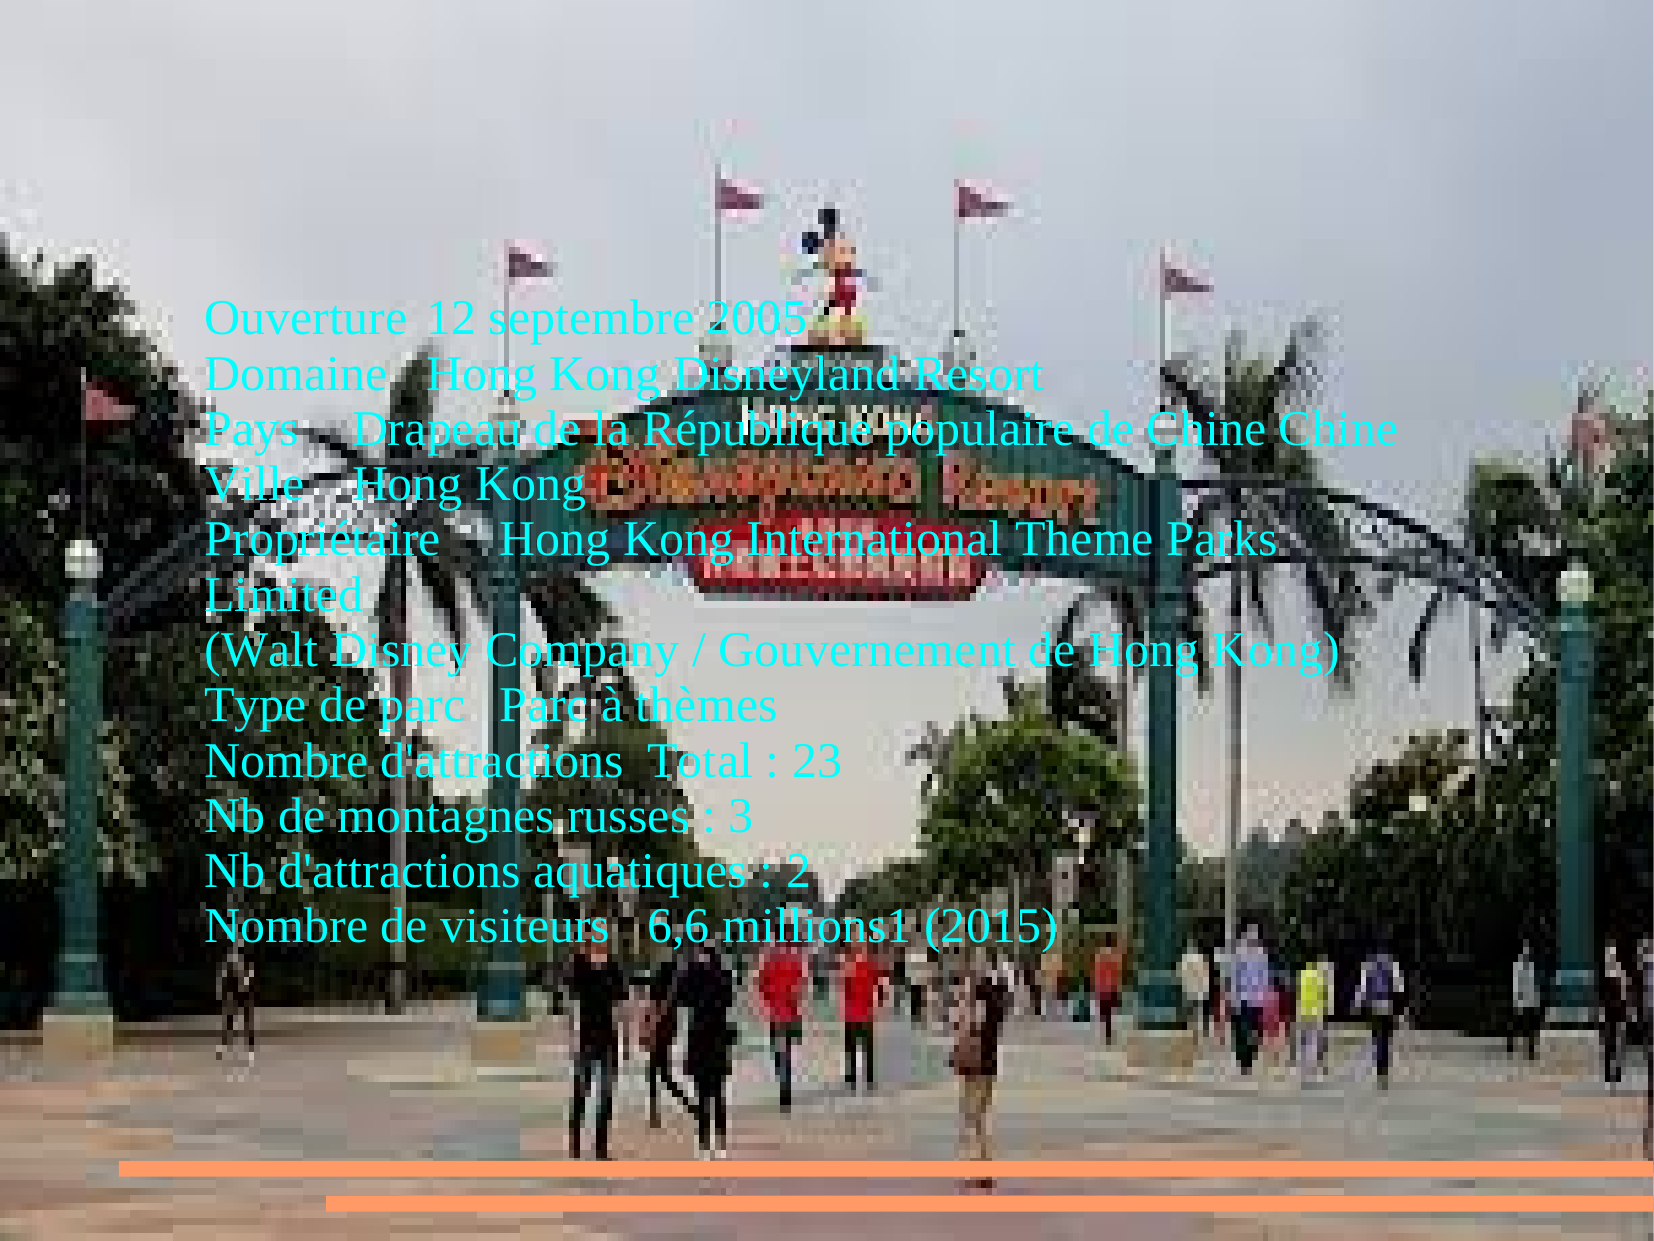

Ouverture	12 septembre 2005
Domaine	Hong Kong Disneyland Resort
Pays	Drapeau de la République populaire de Chine Chine
Ville	Hong Kong
Propriétaire	Hong Kong International Theme Parks Limited
(Walt Disney Company / Gouvernement de Hong Kong)
Type de parc	Parc à thèmes
Nombre d'attractions	Total : 23
Nb de montagnes russes : 3
Nb d'attractions aquatiques : 2
Nombre de visiteurs	6,6 millions1 (2015)